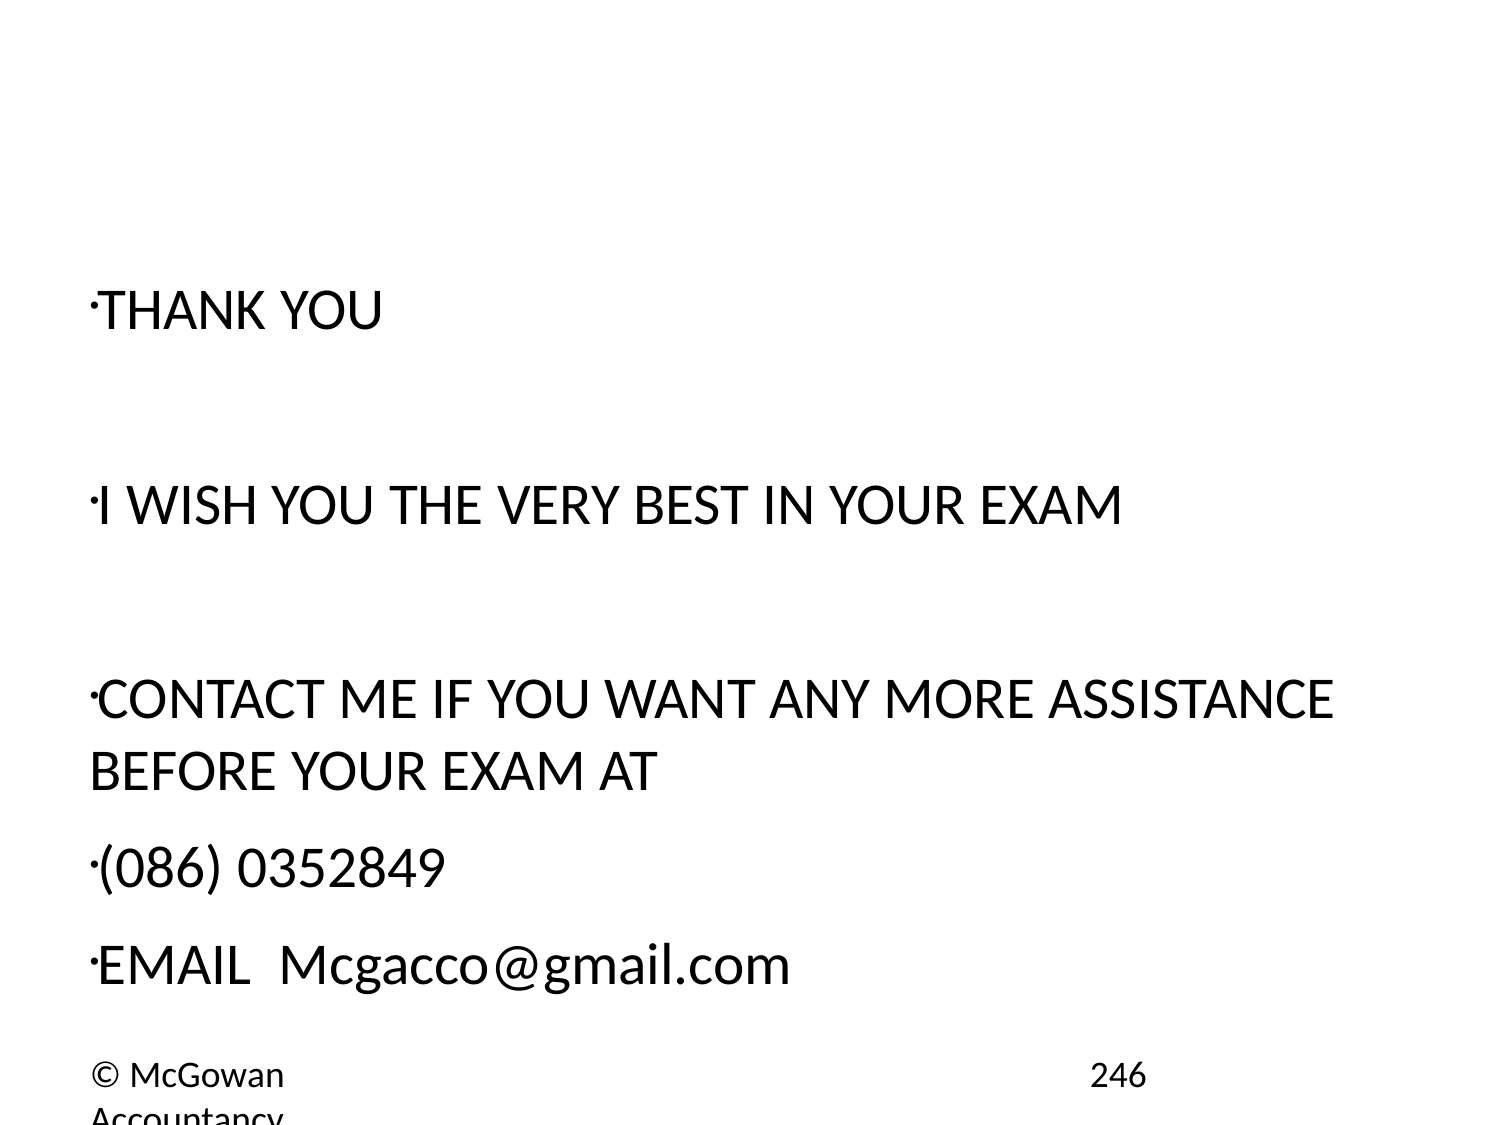

#
THANK YOU
I WISH YOU THE VERY BEST IN YOUR EXAM
CONTACT ME IF YOU WANT ANY MORE ASSISTANCE BEFORE YOUR EXAM AT
(086) 0352849
EMAIL Mcgacco@gmail.com
© McGowan Accountancy Services
246